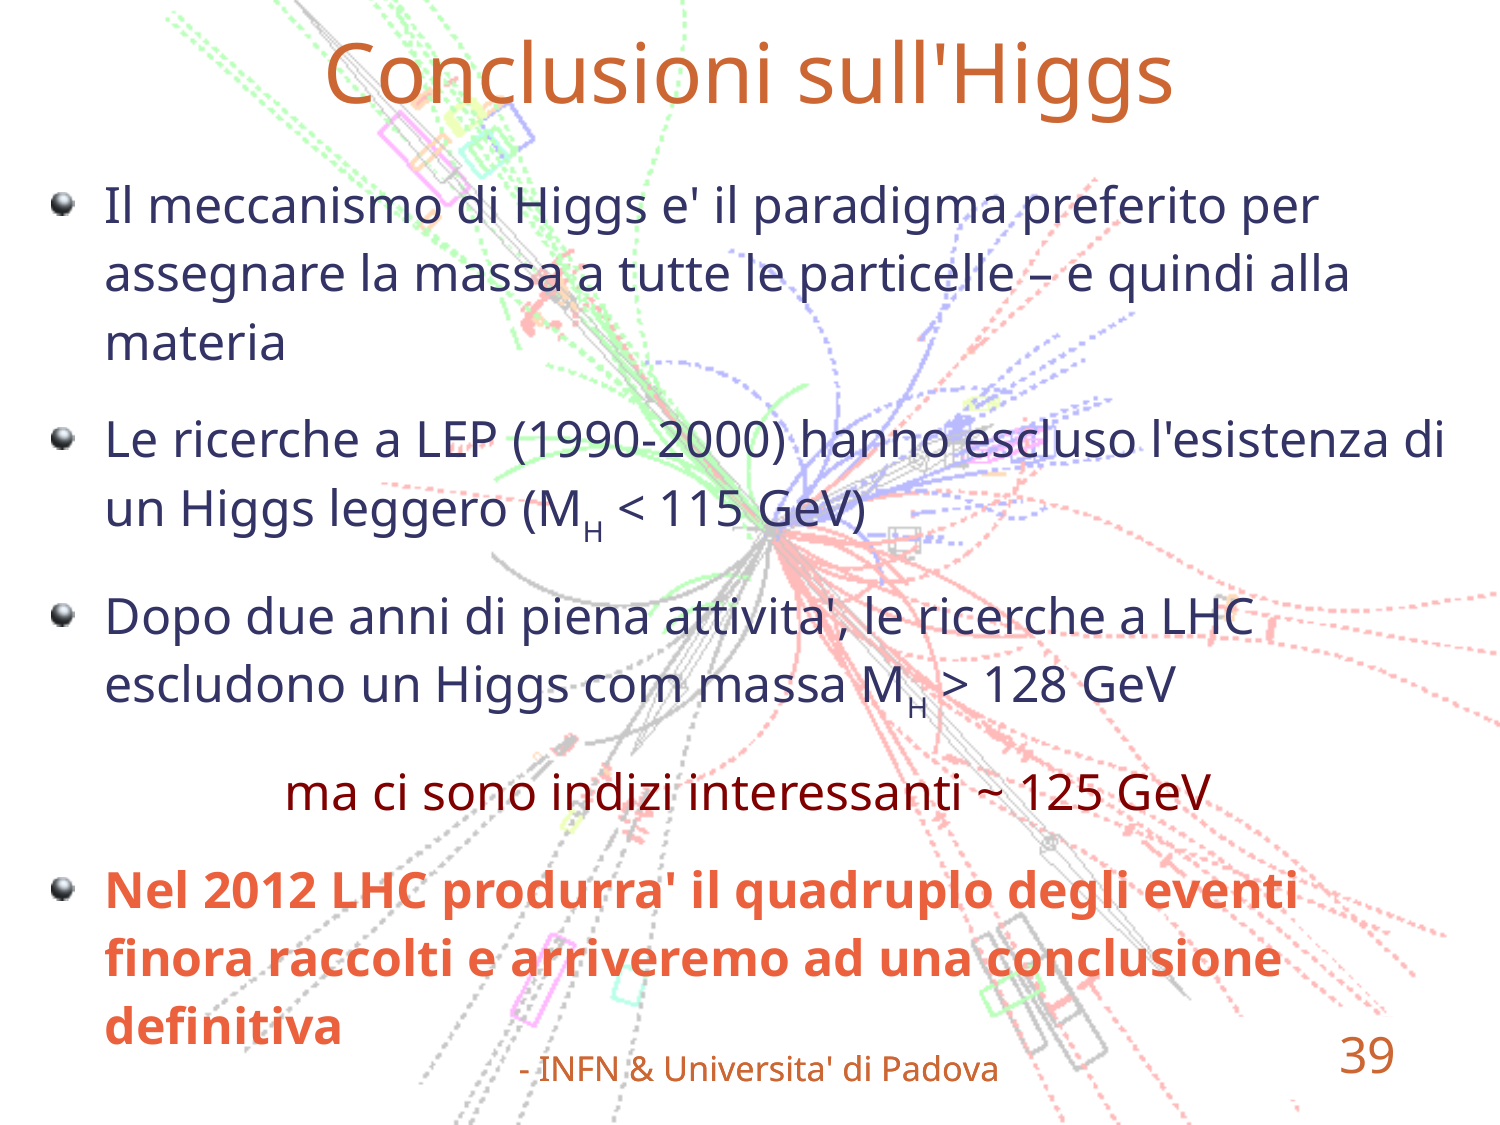

# Conclusioni sull'Higgs
Il meccanismo di Higgs e' il paradigma preferito per assegnare la massa a tutte le particelle – e quindi alla materia
Le ricerche a LEP (1990-2000) hanno escluso l'esistenza di un Higgs leggero (MH < 115 GeV)
Dopo due anni di piena attivita', le ricerche a LHC escludono un Higgs com massa MH > 128 GeV
ma ci sono indizi interessanti ~ 125 GeV
Nel 2012 LHC produrra' il quadruplo degli eventi finora raccolti e arriveremo ad una conclusione definitiva
39